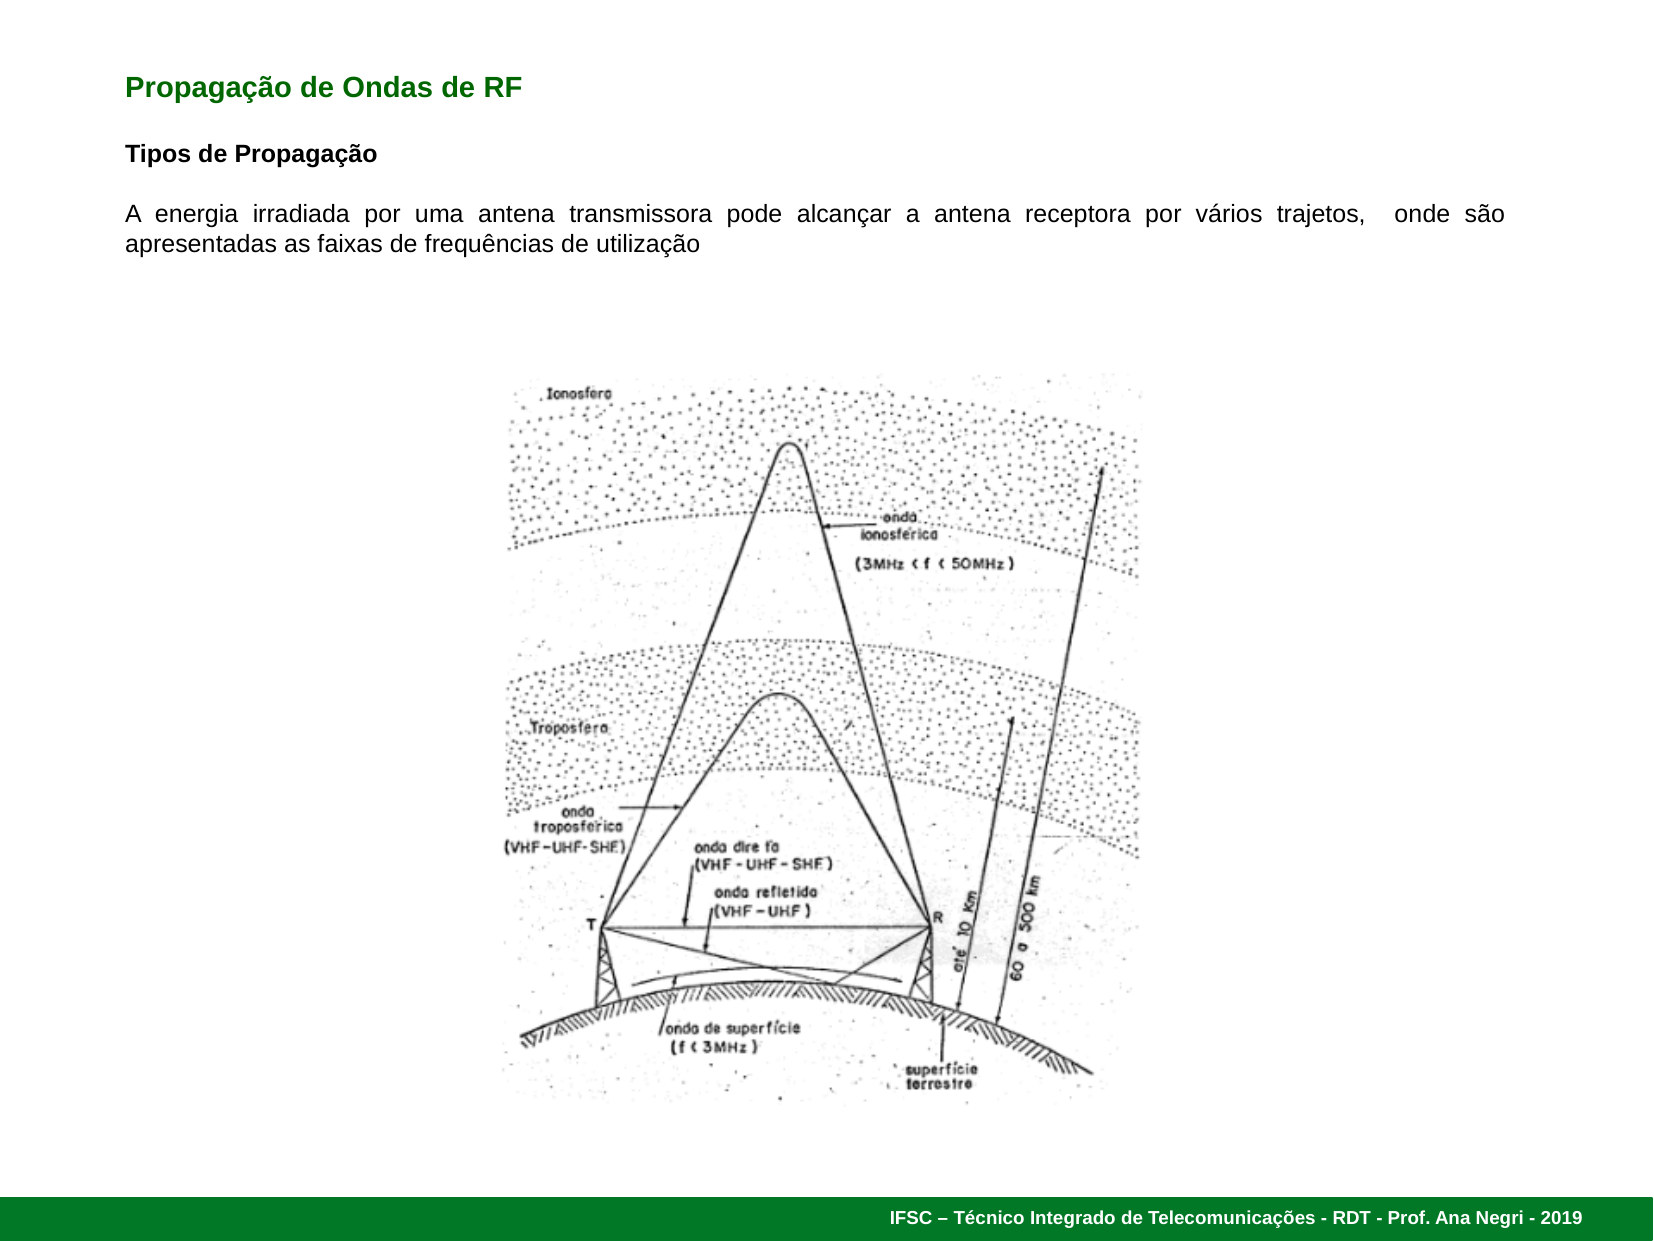

Propagação de Ondas de RF
Tipos de Propagação
A energia irradiada por uma antena transmissora pode alcançar a antena receptora por vários trajetos, onde são apresentadas as faixas de frequências de utilização
IFSC – Técnico Integrado de Telecomunicações - RDT - Prof. Ana Negri - 2019